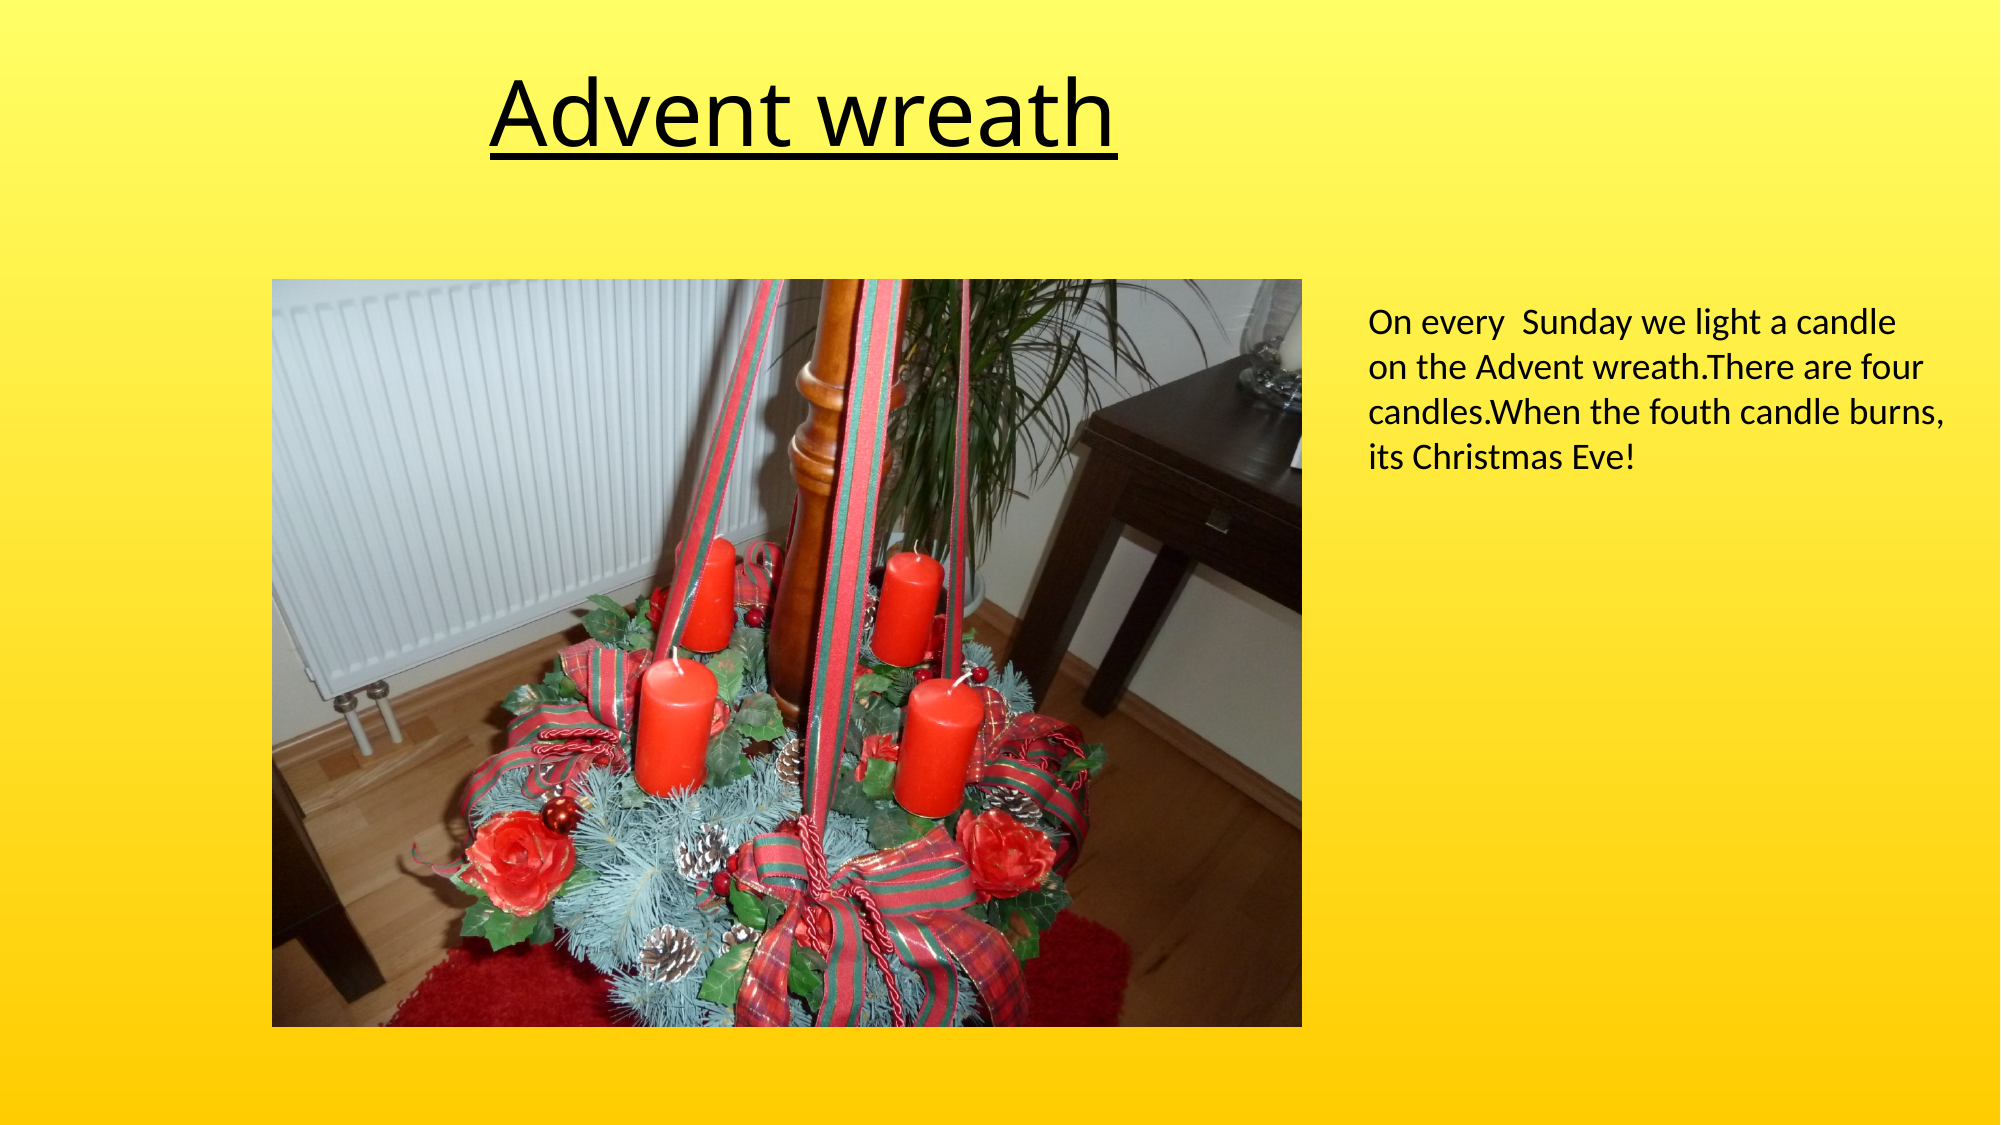

# Advent wreath
On every Sunday we light a candle
on the Advent wreath.There are four
candles.When the fouth candle burns,
its Christmas Eve!